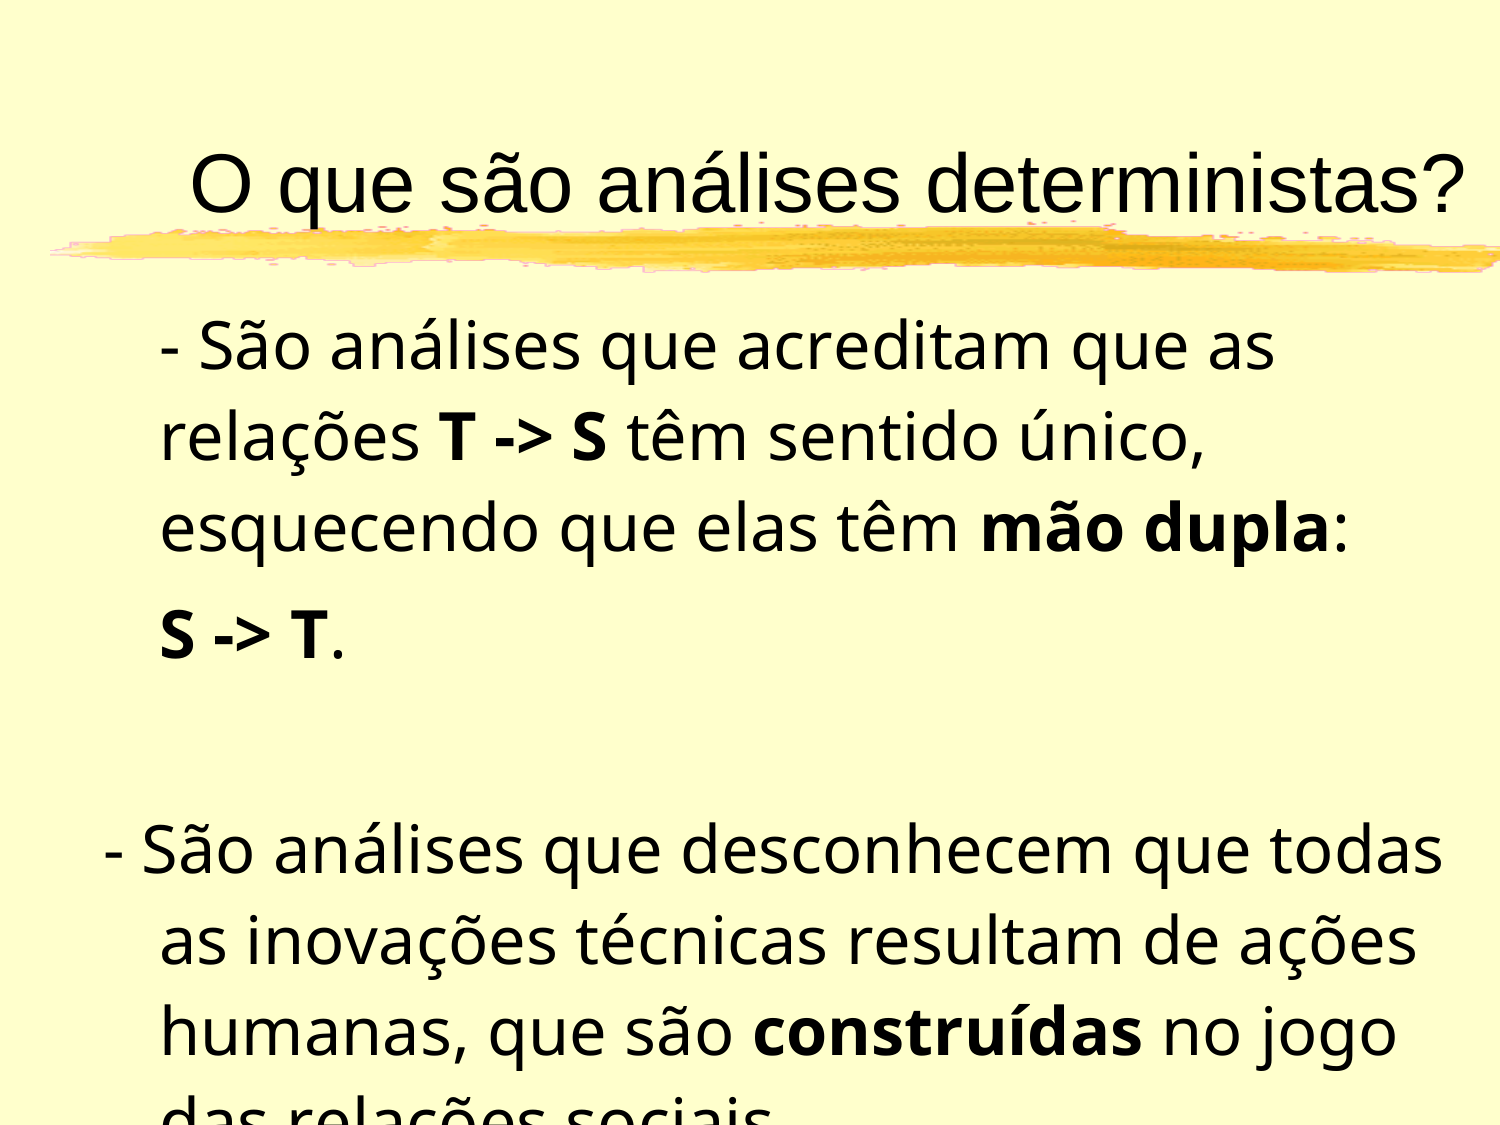

# O que são análises deterministas?
	- São análises que acreditam que as relações T -> S têm sentido único, esquecendo que elas têm mão dupla:
	S -> T.
- São análises que desconhecem que todas as inovações técnicas resultam de ações humanas, que são construídas no jogo das relações sociais.